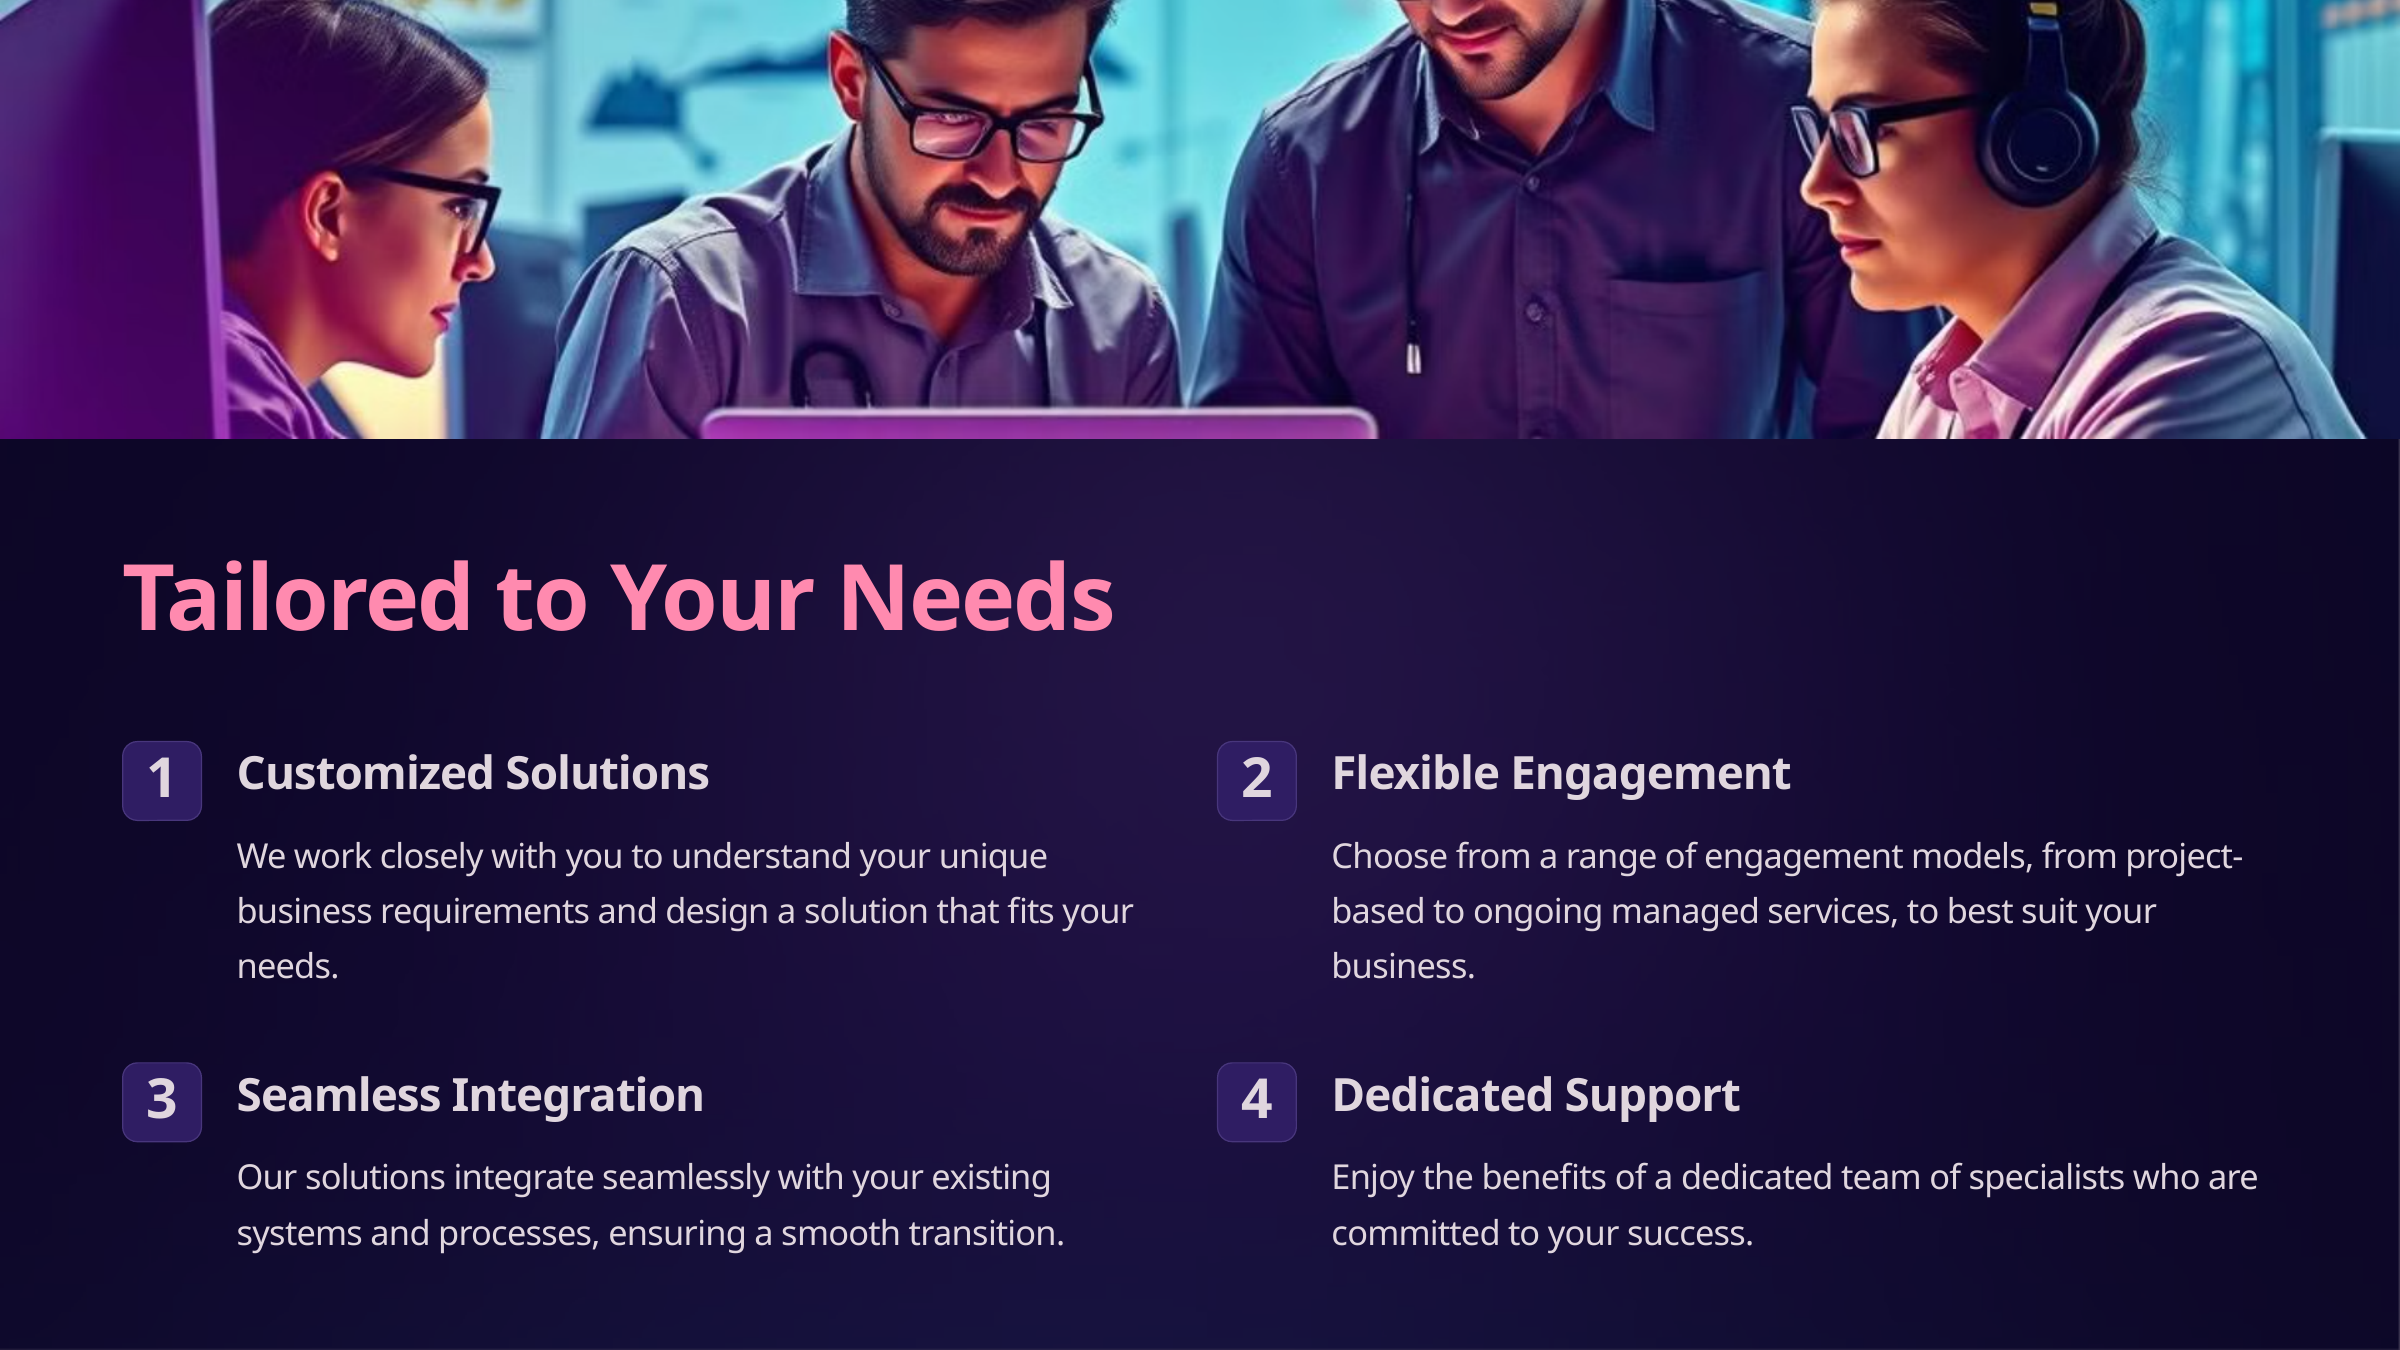

Tailored to Your Needs
Customized Solutions
Flexible Engagement
1
2
We work closely with you to understand your unique business requirements and design a solution that fits your needs.
Choose from a range of engagement models, from project-based to ongoing managed services, to best suit your business.
Seamless Integration
Dedicated Support
3
4
Our solutions integrate seamlessly with your existing systems and processes, ensuring a smooth transition.
Enjoy the benefits of a dedicated team of specialists who are committed to your success.